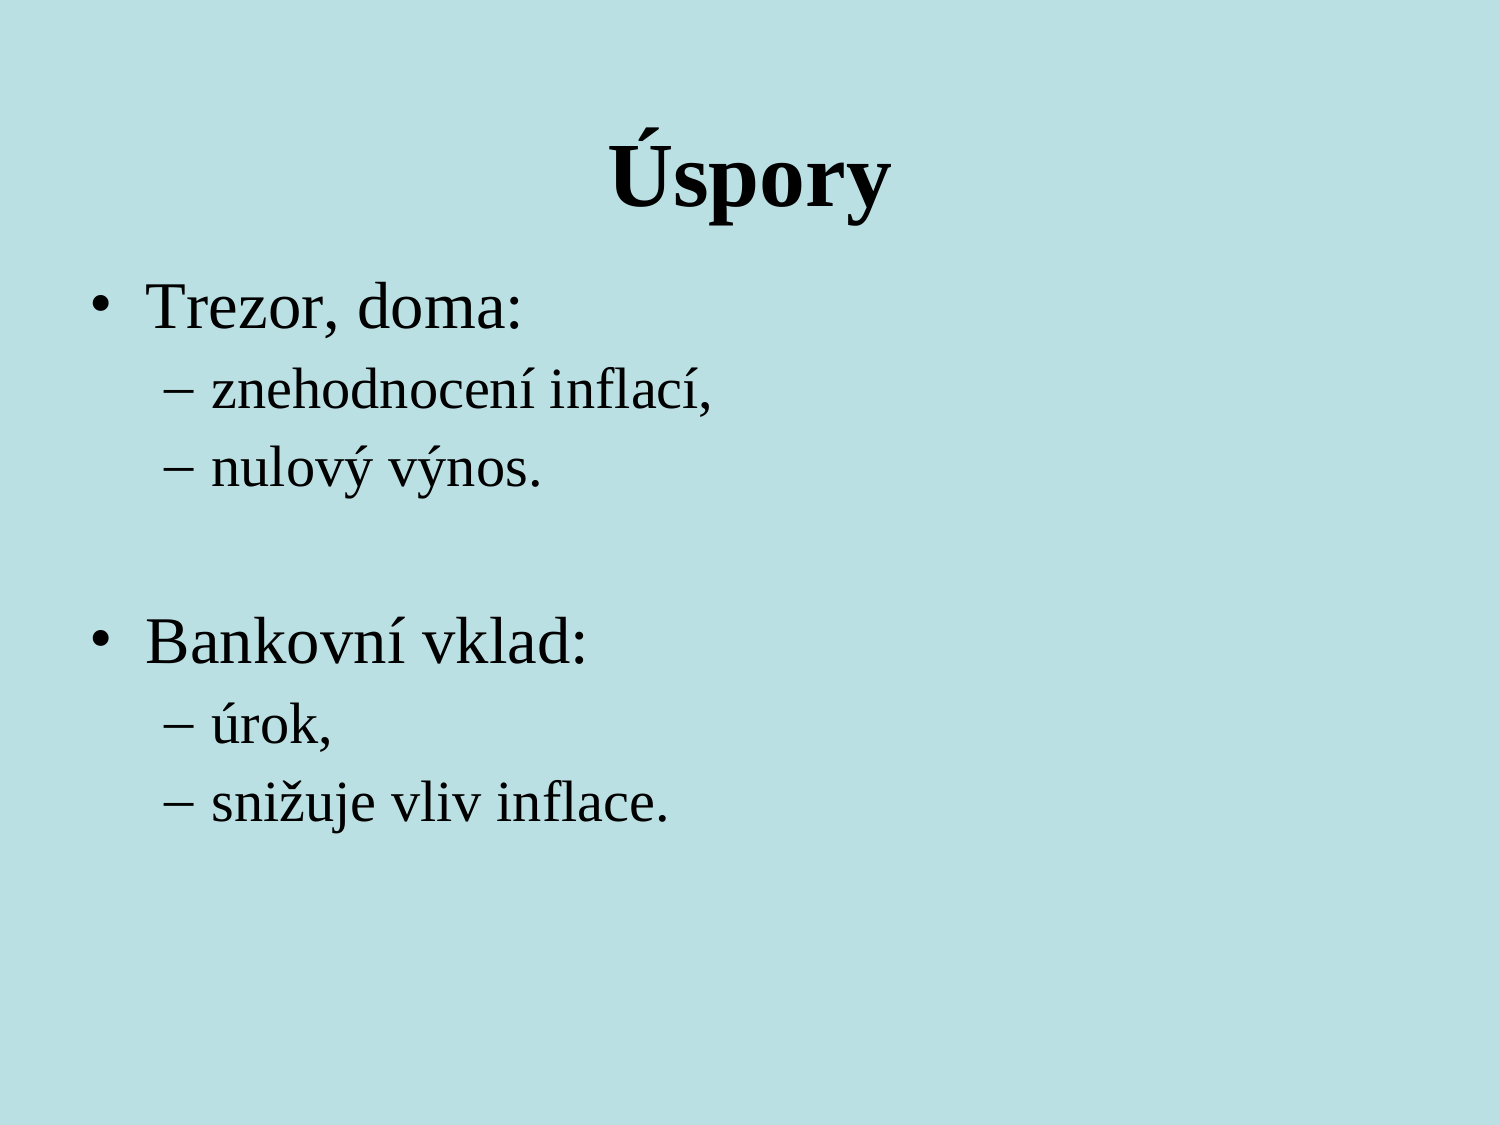

# Úspory
Trezor, doma:
znehodnocení inflací,
nulový výnos.
Bankovní vklad:
úrok,
snižuje vliv inflace.